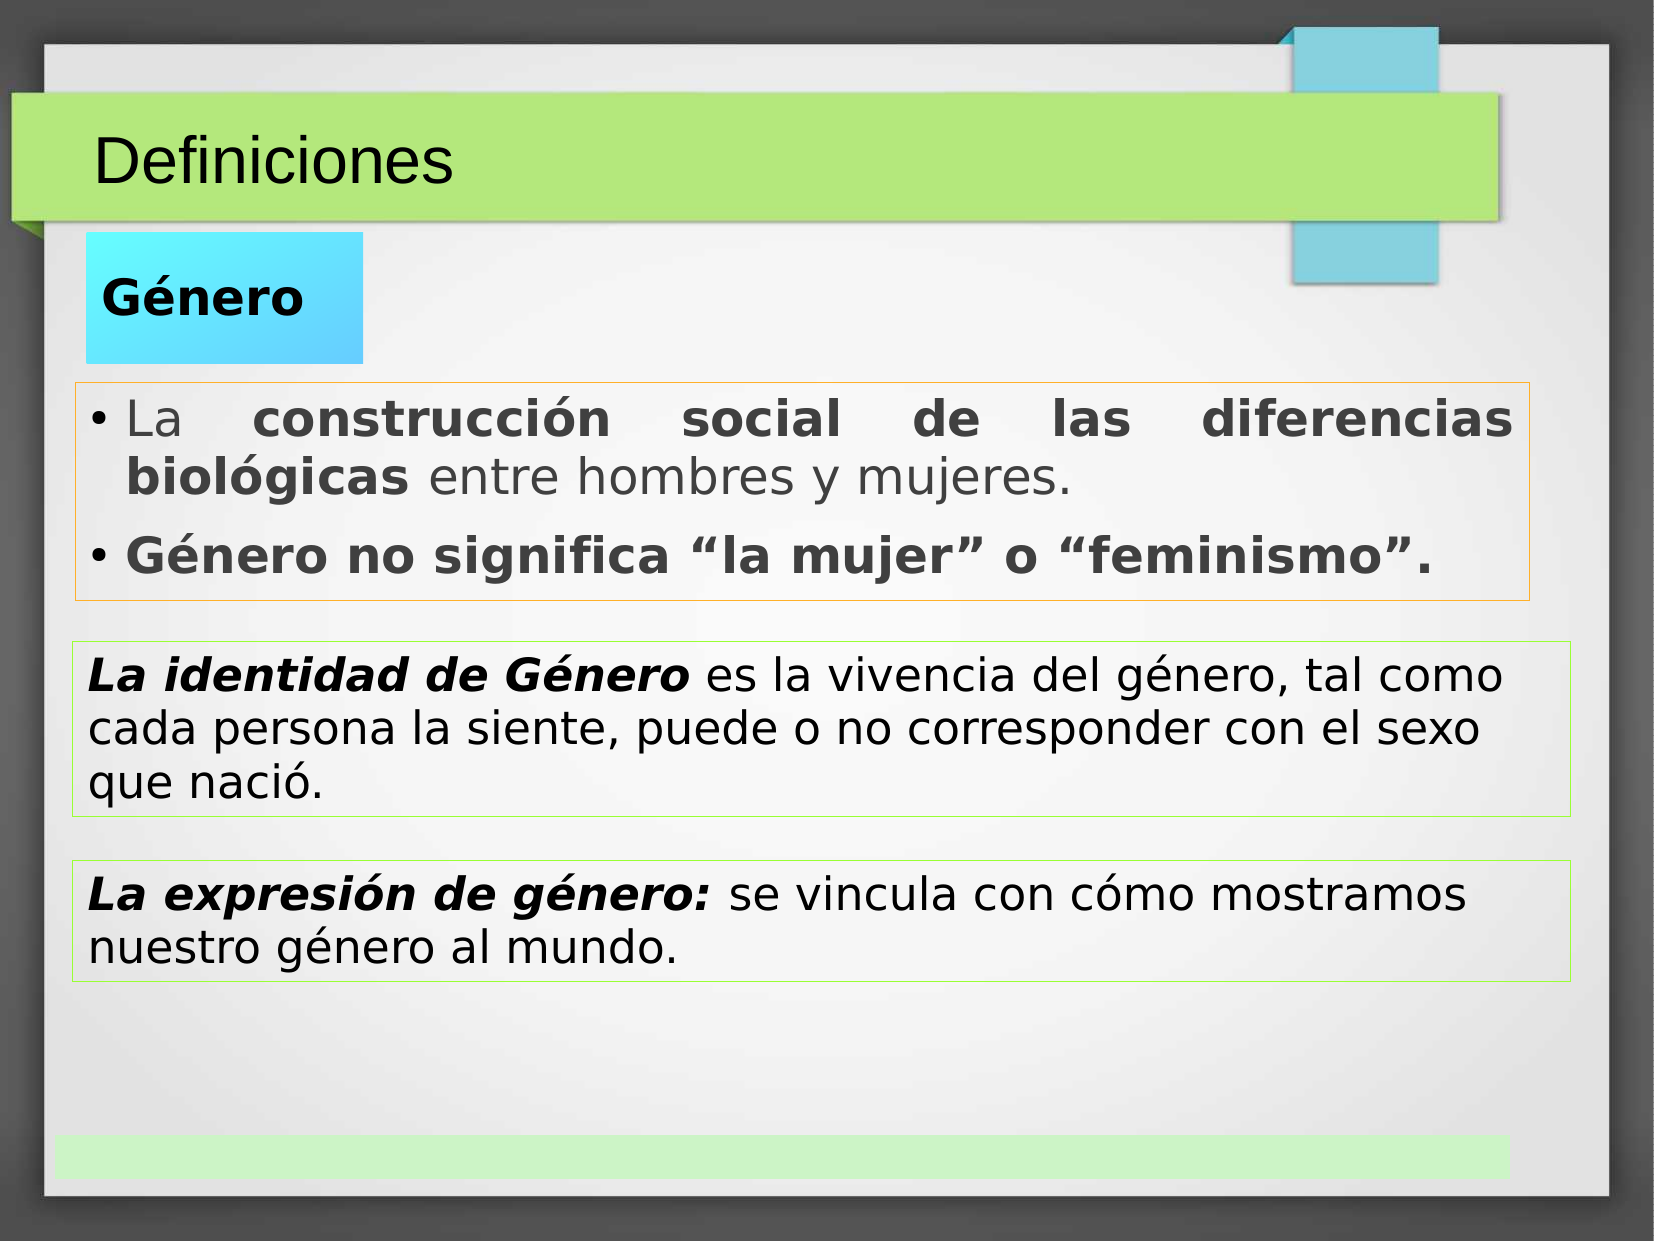

Definiciones
Género
La construcción social de las diferencias biológicas entre hombres y mujeres.
Género no significa “la mujer” o “feminismo”.
La identidad de Género es la vivencia del género, tal como cada persona la siente, puede o no corresponder con el sexo que nació.
La expresión de género: se vincula con cómo mostramos nuestro género al mundo.